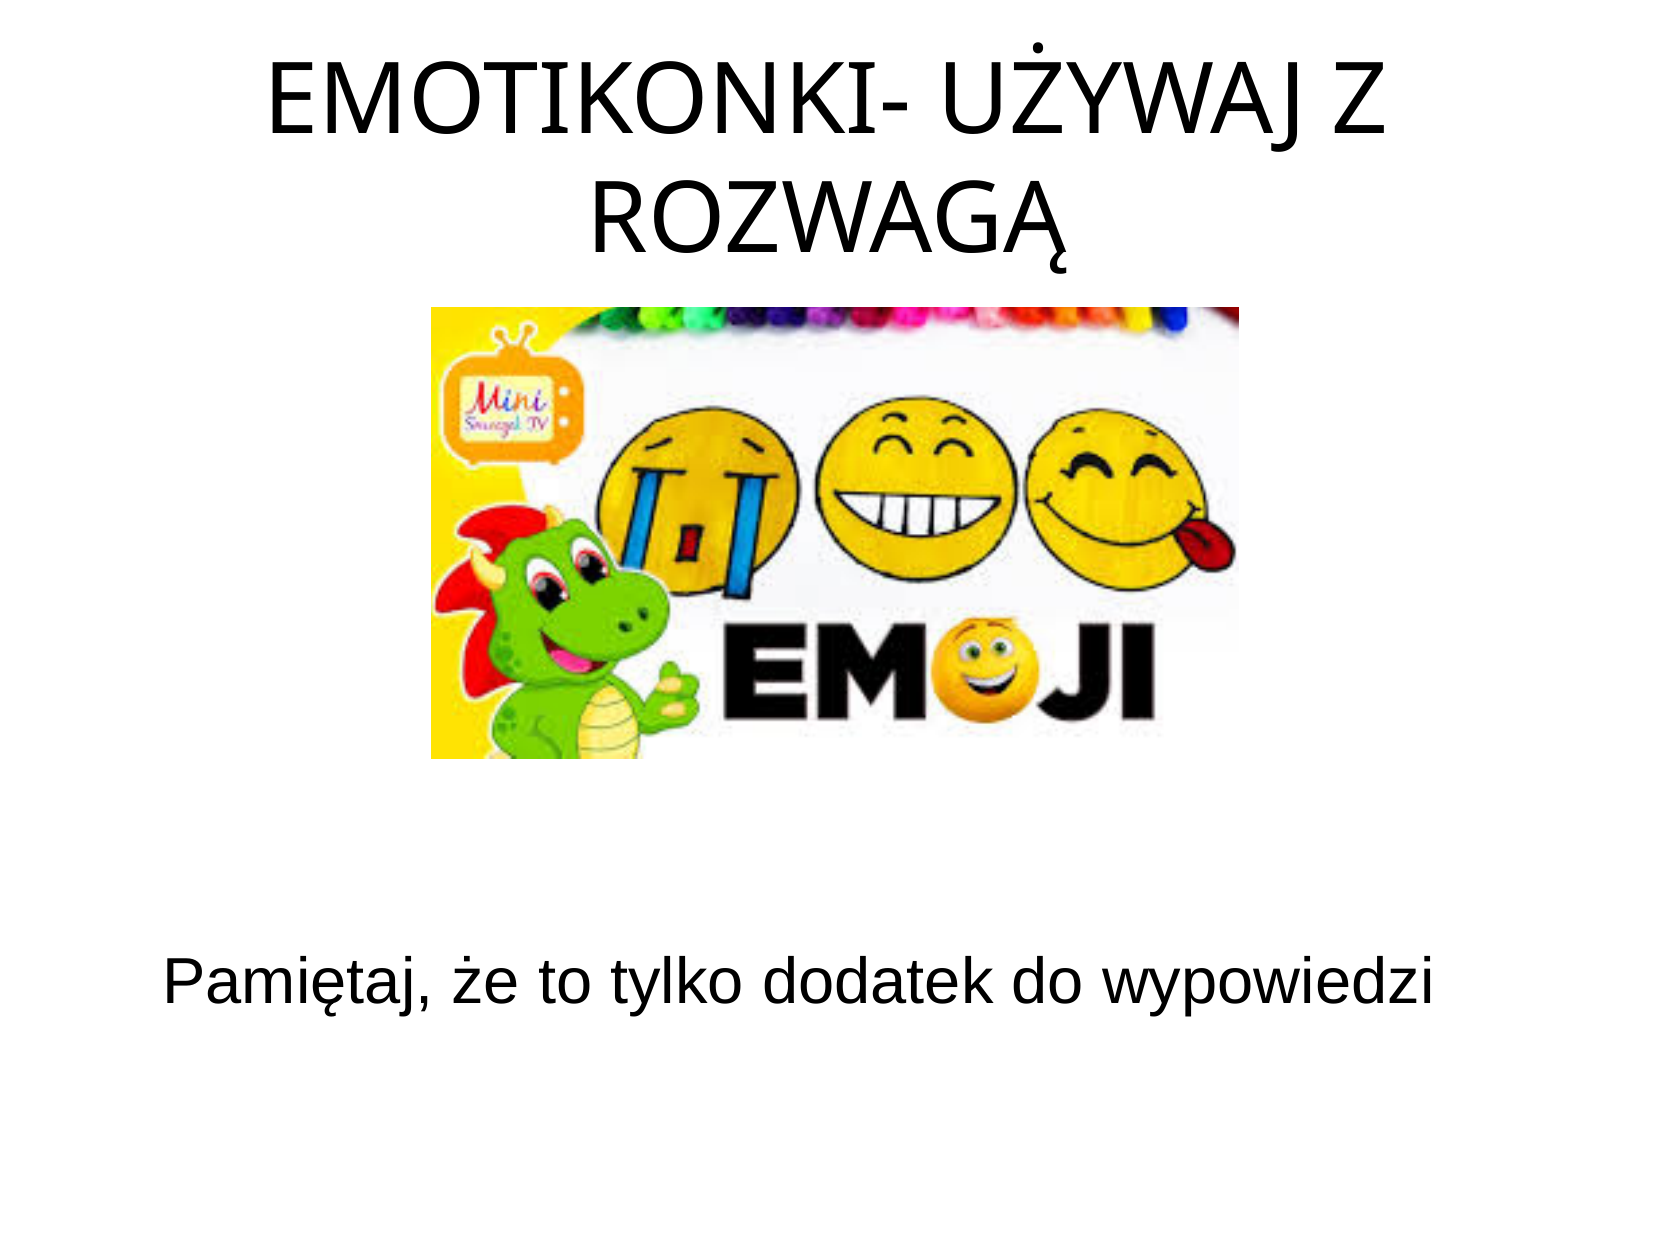

# EMOTIKONKI- UŻYWAJ Z ROZWAGĄ
Pamiętaj, że to tylko dodatek do wypowiedzi